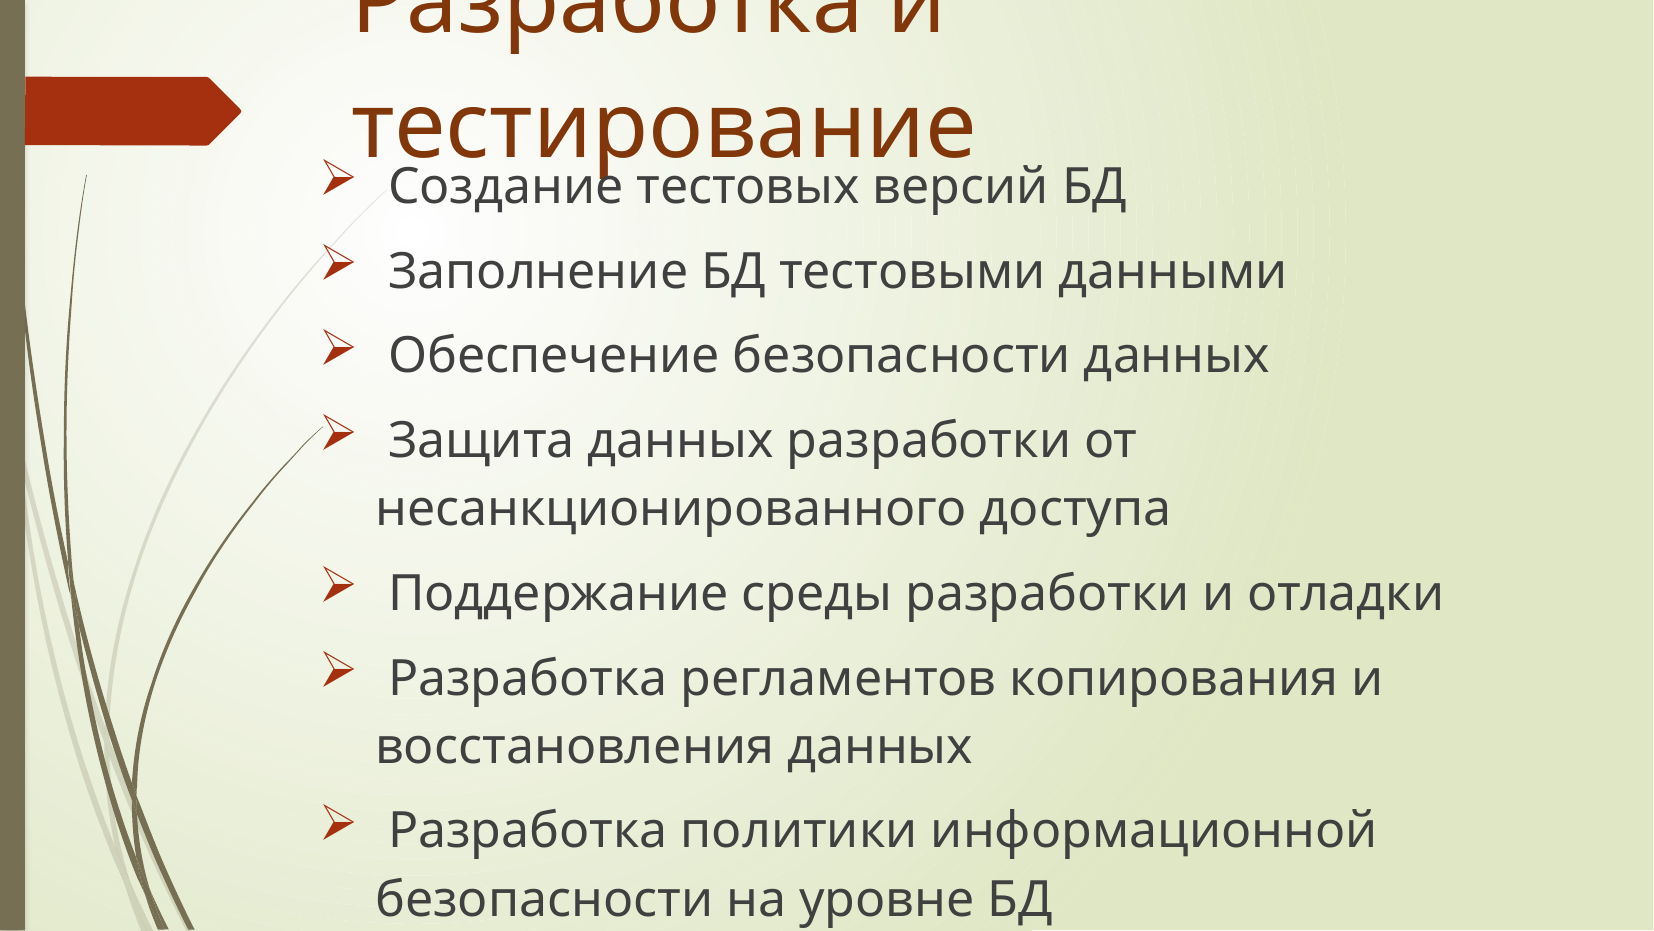

# Разработка и тестирование
 Создание тестовых версий БД
 Заполнение БД тестовыми данными
 Обеспечение безопасности данных
 Защита данных разработки от несанкционированного доступа
 Поддержание среды разработки и отладки
 Разработка регламентов копирования и восстановления данных
 Разработка политики информационной безопасности на уровне БД